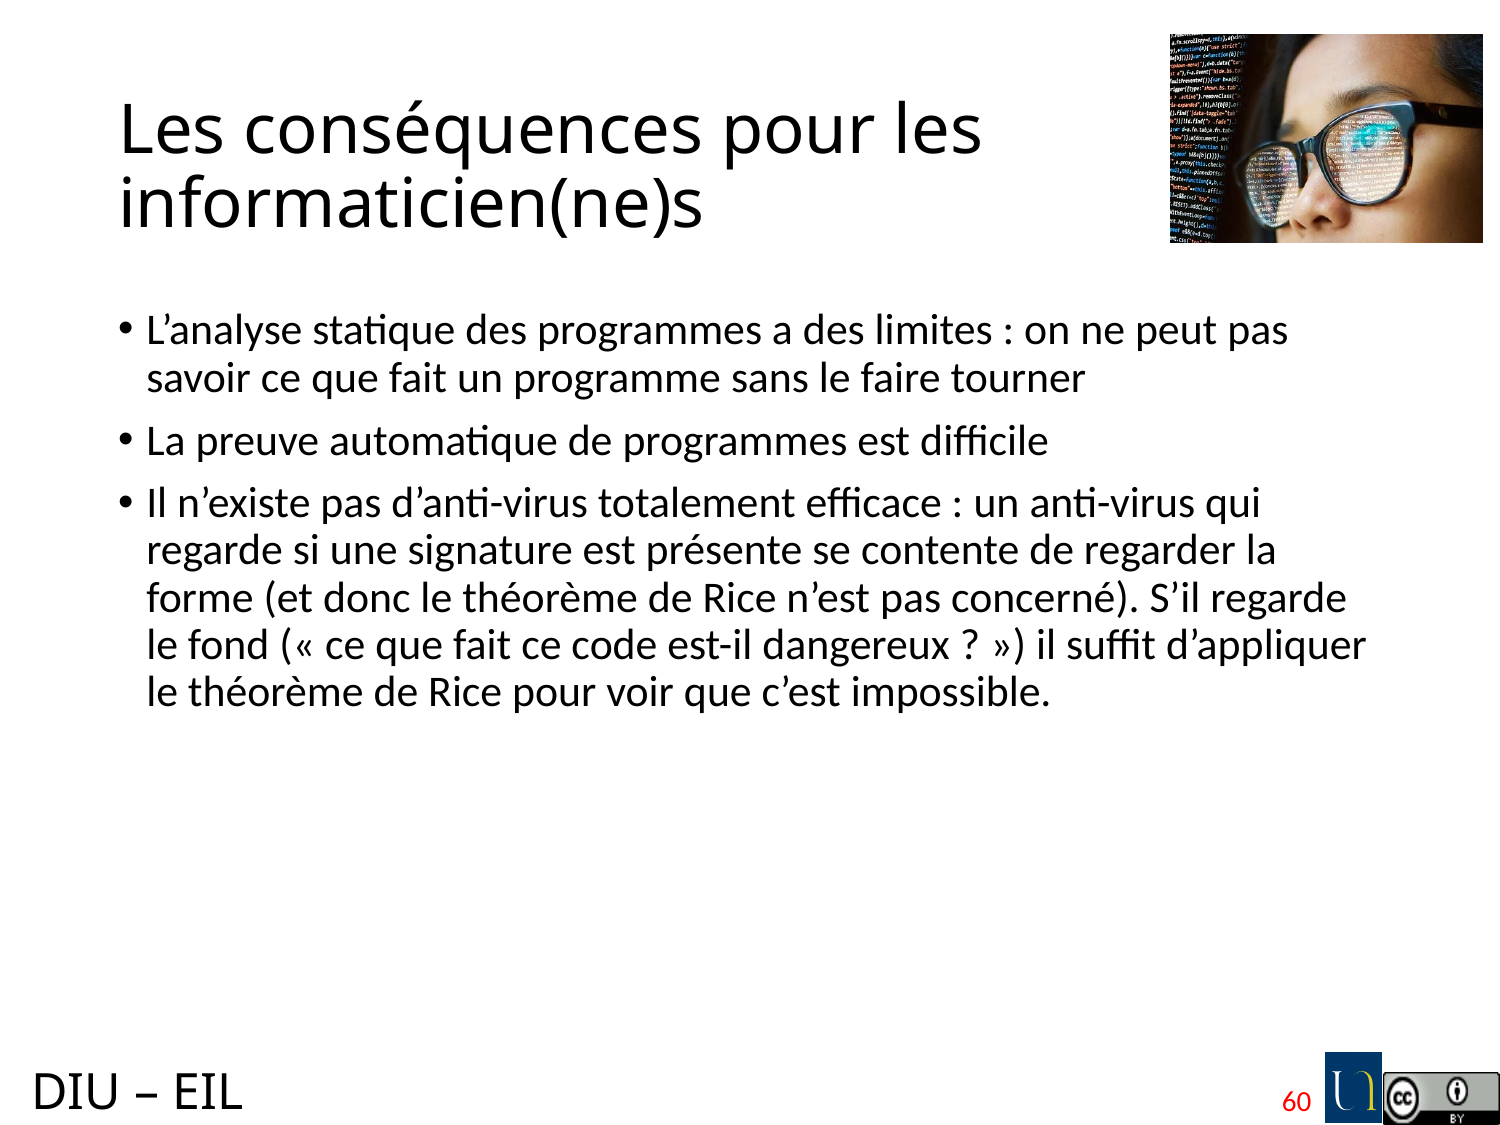

# Les conséquences pour les informaticien(ne)s
L’analyse statique des programmes a des limites : on ne peut pas savoir ce que fait un programme sans le faire tourner
La preuve automatique de programmes est difficile
Il n’existe pas d’anti-virus totalement efficace : un anti-virus qui regarde si une signature est présente se contente de regarder la forme (et donc le théorème de Rice n’est pas concerné). S’il regarde le fond (« ce que fait ce code est-il dangereux ? ») il suffit d’appliquer le théorème de Rice pour voir que c’est impossible.